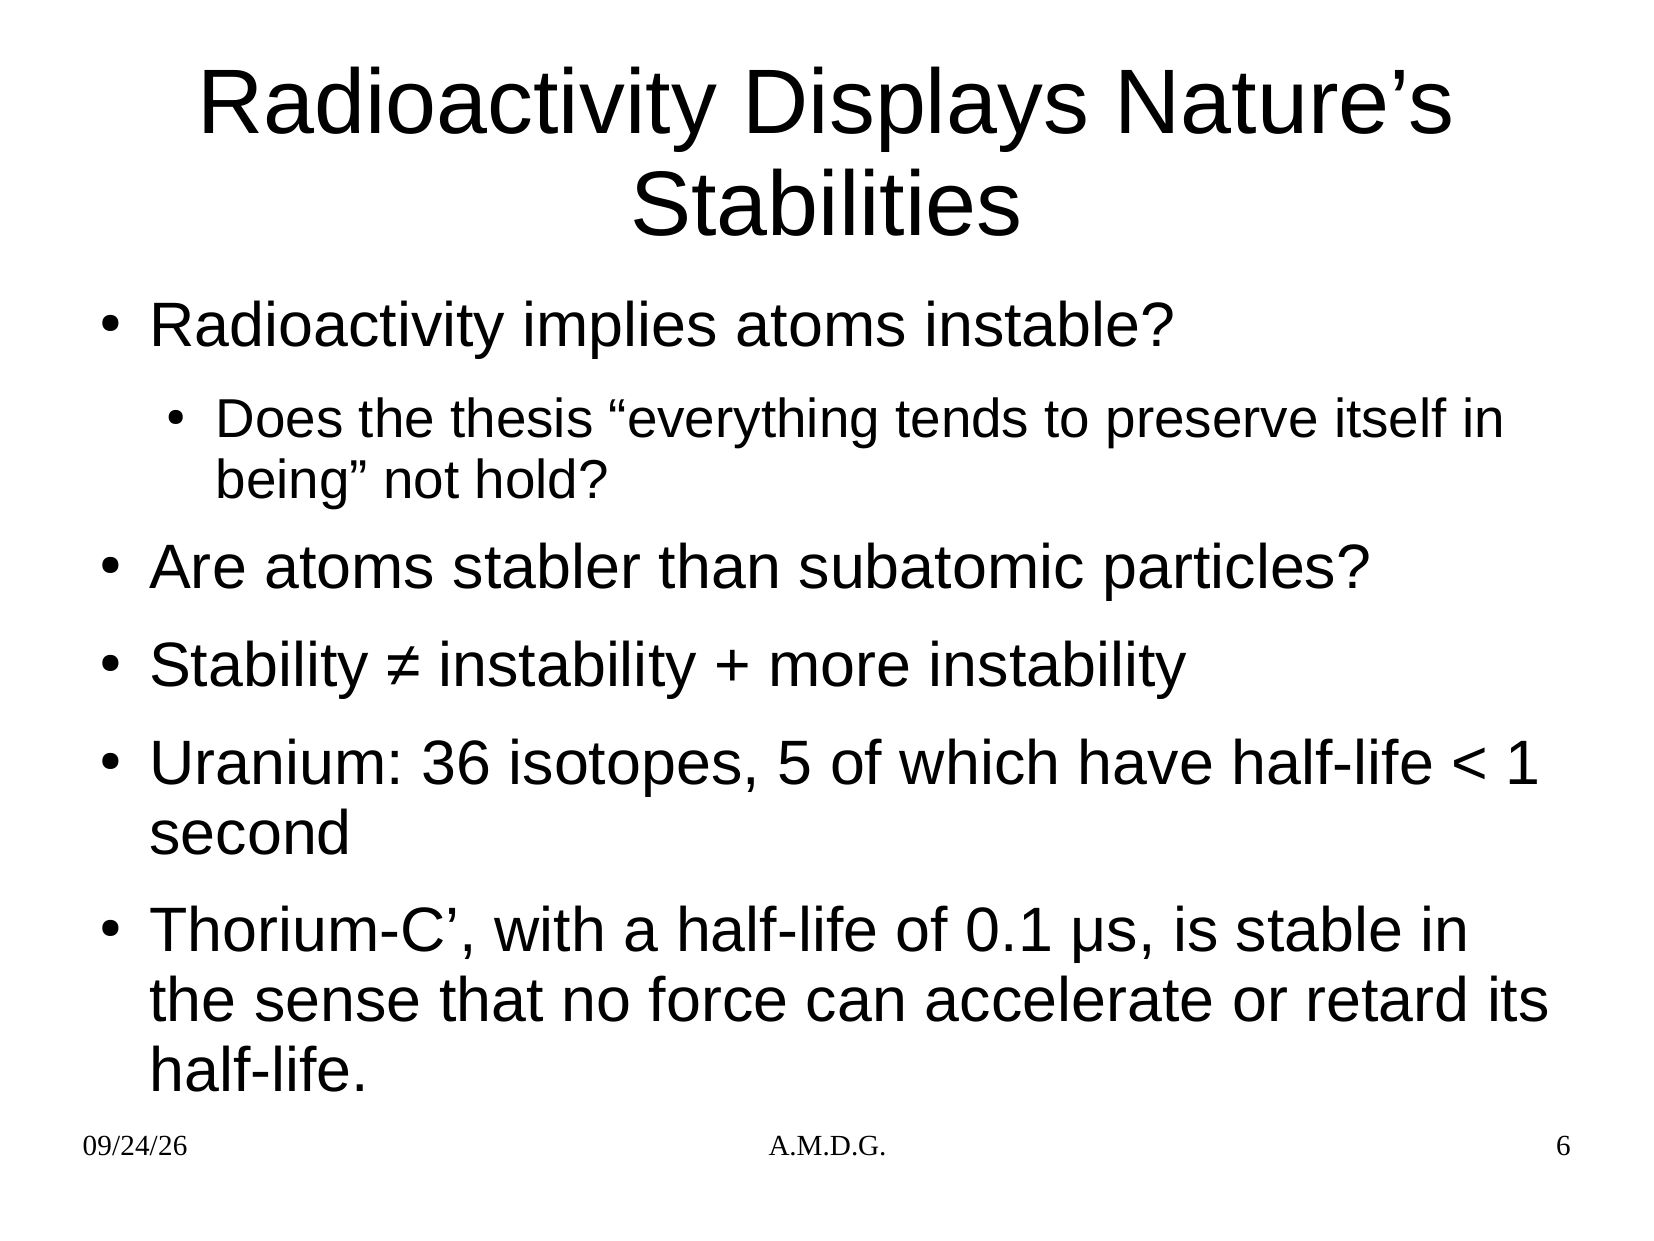

# Radioactivity Displays Nature’s Stabilities
Radioactivity implies atoms instable?
Does the thesis “everything tends to preserve itself in being” not hold?
Are atoms stabler than subatomic particles?
Stability ≠ instability + more instability
Uranium: 36 isotopes, 5 of which have half-life < 1 second
Thorium-C’, with a half-life of 0.1 μs, is stable in the sense that no force can accelerate or retard its half-life.
`
A.M.D.G.
6